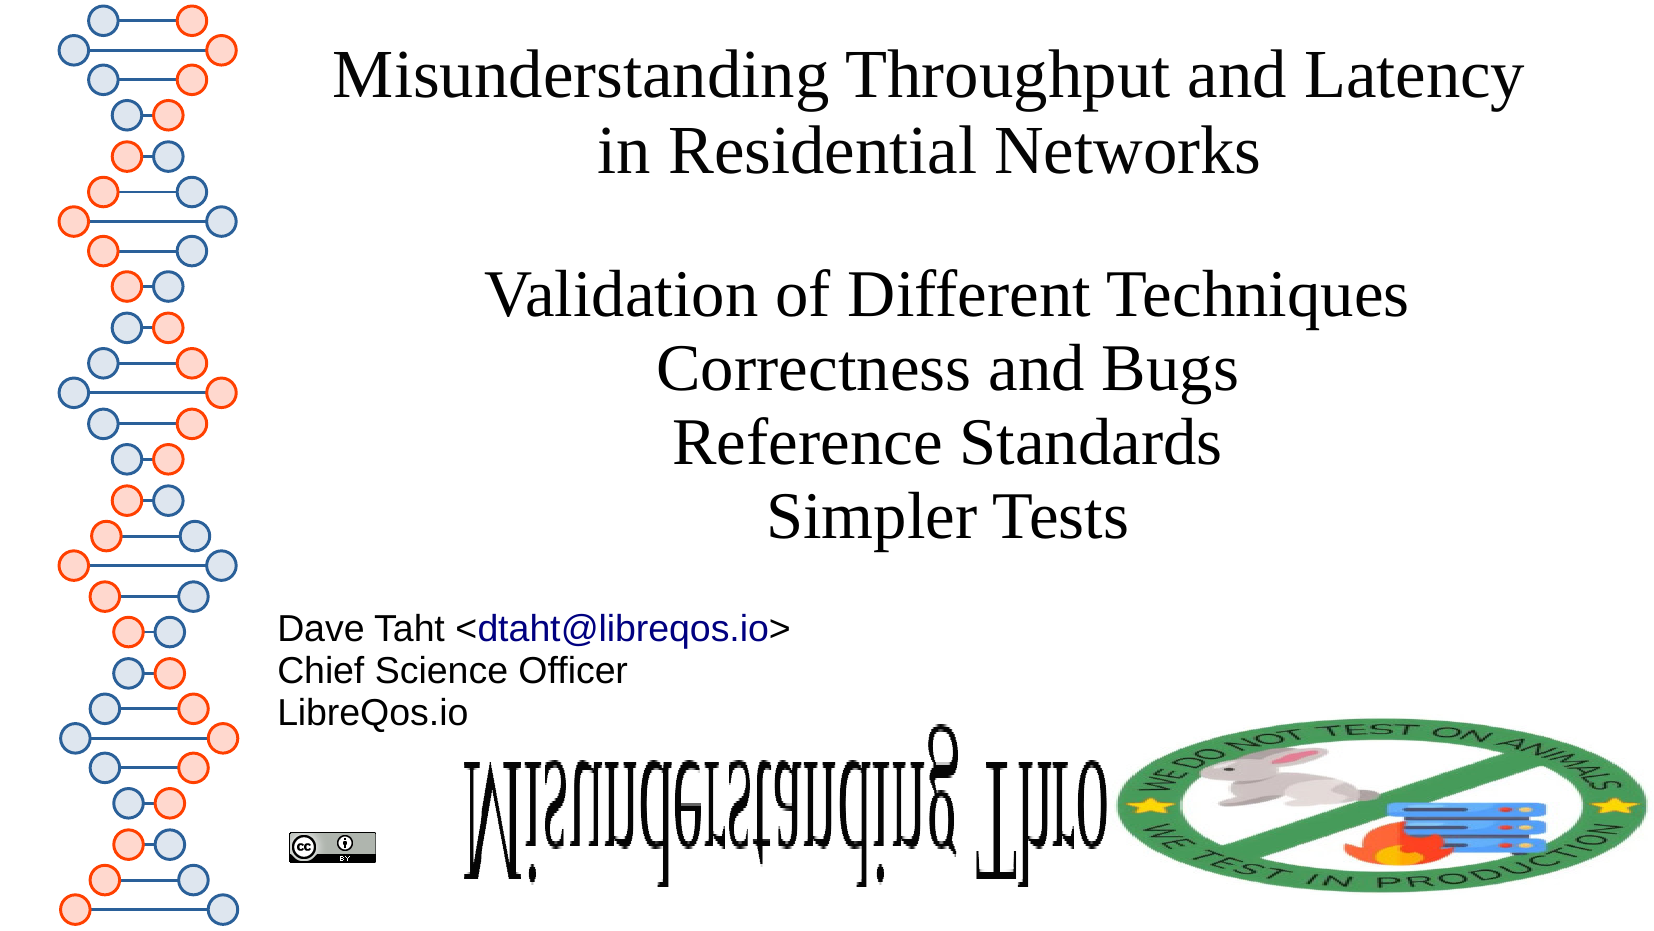

# Misunderstanding Throughput and Latency in Residential Networks
Validation of Different Techniques
Correctness and Bugs
Reference Standards
Simpler Tests
Dave Taht <dtaht@libreqos.io>
Chief Science Officer
LibreQos.io
1